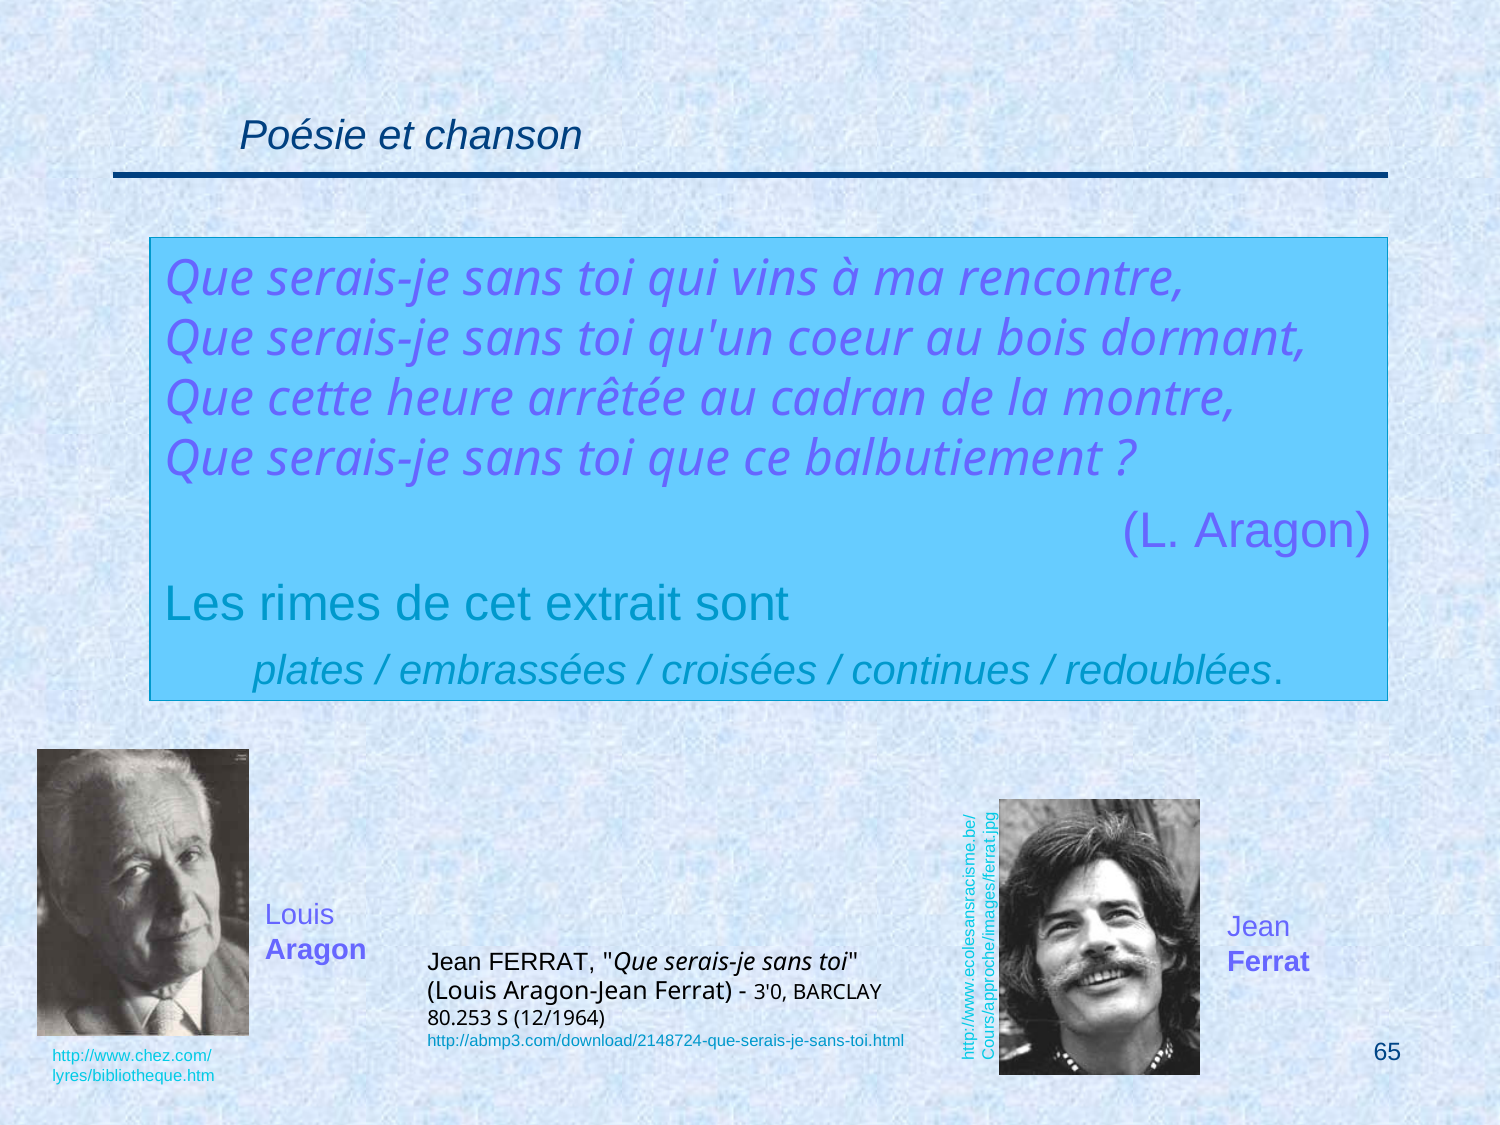

Poésie et chanson
Que serais-je sans toi qui vins à ma rencontre,
Que serais-je sans toi qu'un coeur au bois dormant,
Que cette heure arrêtée au cadran de la montre,
Que serais-je sans toi que ce balbutiement ?
(L. Aragon)
Les rimes de cet extrait sont
plates / embrassées / croisées / continues / redoublées.
http://www.chez.com/lyres/bibliotheque.htm
Louis Aragon
http://www.ecolesansracisme.be/Cours/approche/images/ferrat.jpg
Jean Ferrat
Jean FERRAT, "Que serais-je sans toi" (Louis Aragon-Jean Ferrat) - 3'0, BARCLAY 80.253 S (12/1964)
http://abmp3.com/download/2148724-que-serais-je-sans-toi.html
65